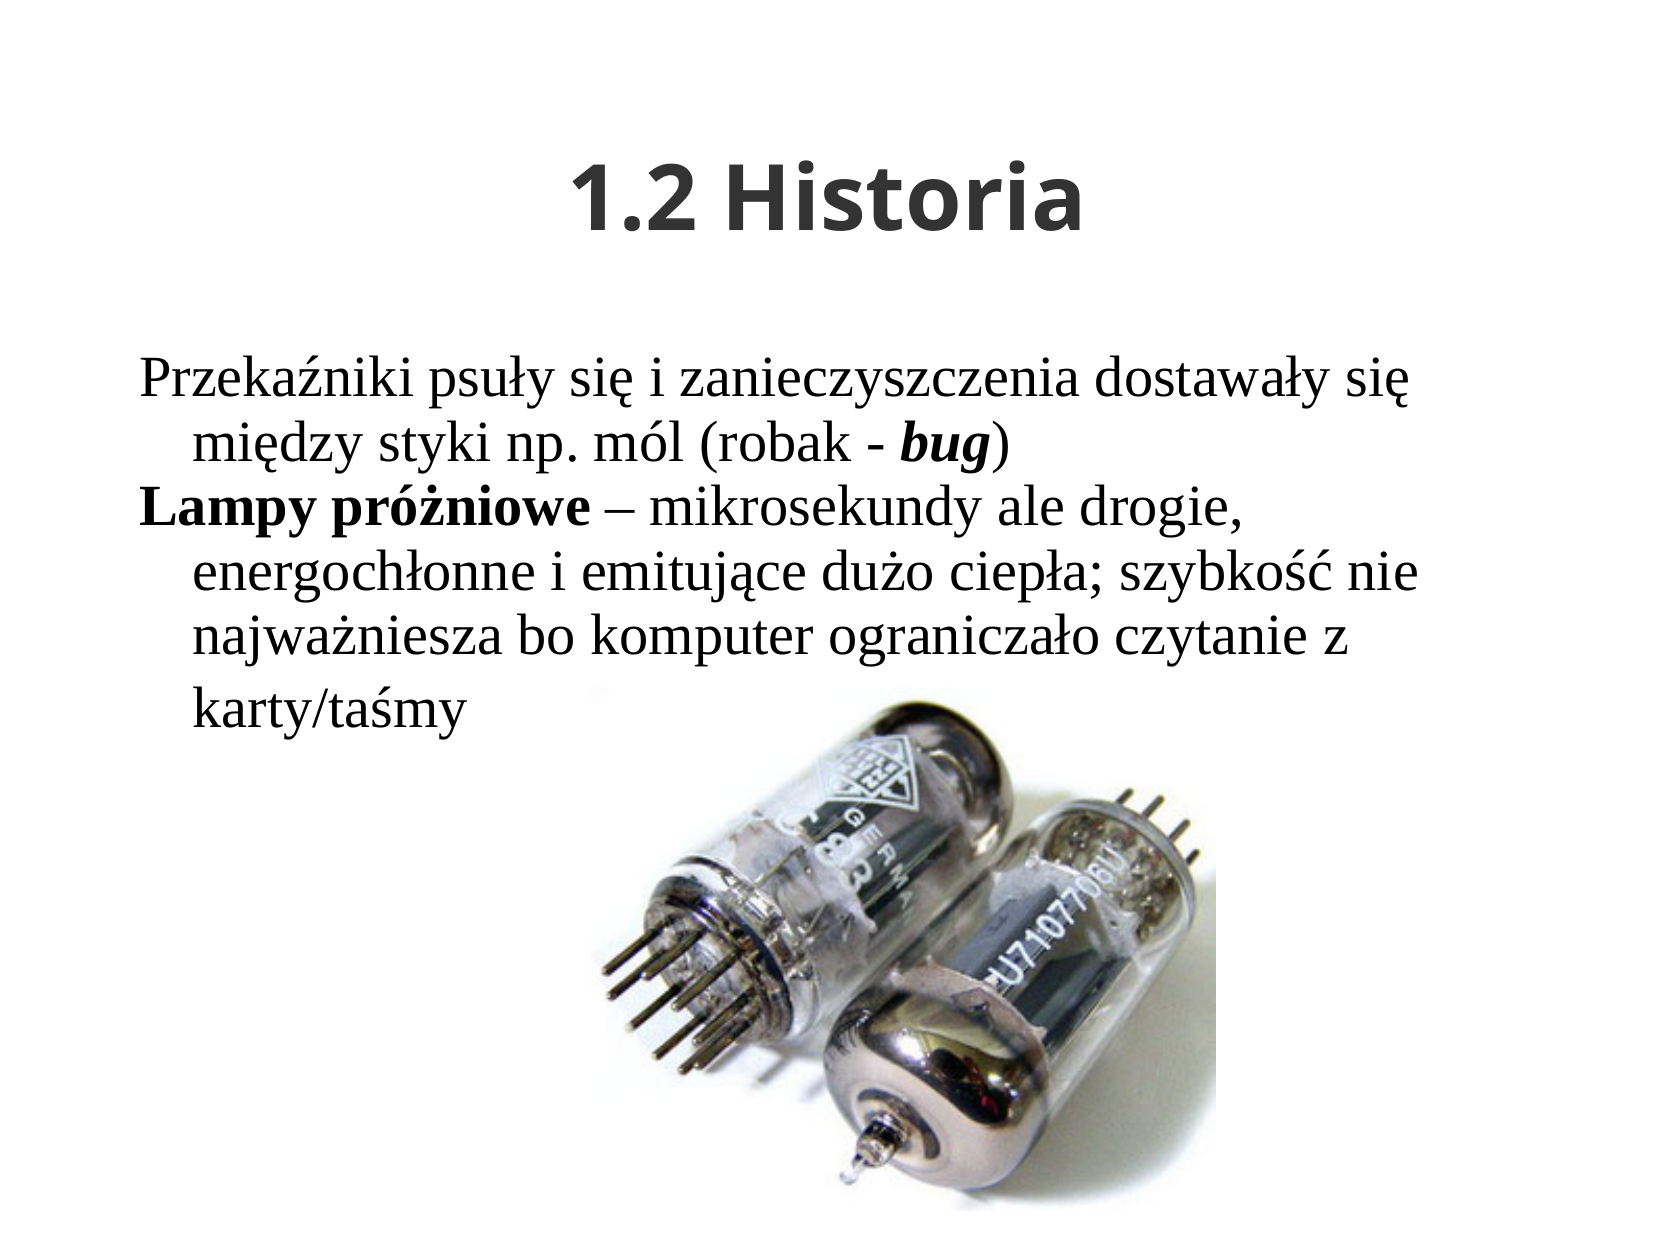

# 1.2 Historia
Przekaźniki psuły się i zanieczyszczenia dostawały się między styki np. mól (robak - bug)
Lampy próżniowe – mikrosekundy ale drogie, energochłonne i emitujące dużo ciepła; szybkość nie najważniesza bo komputer ograniczało czytanie z karty/taśmy